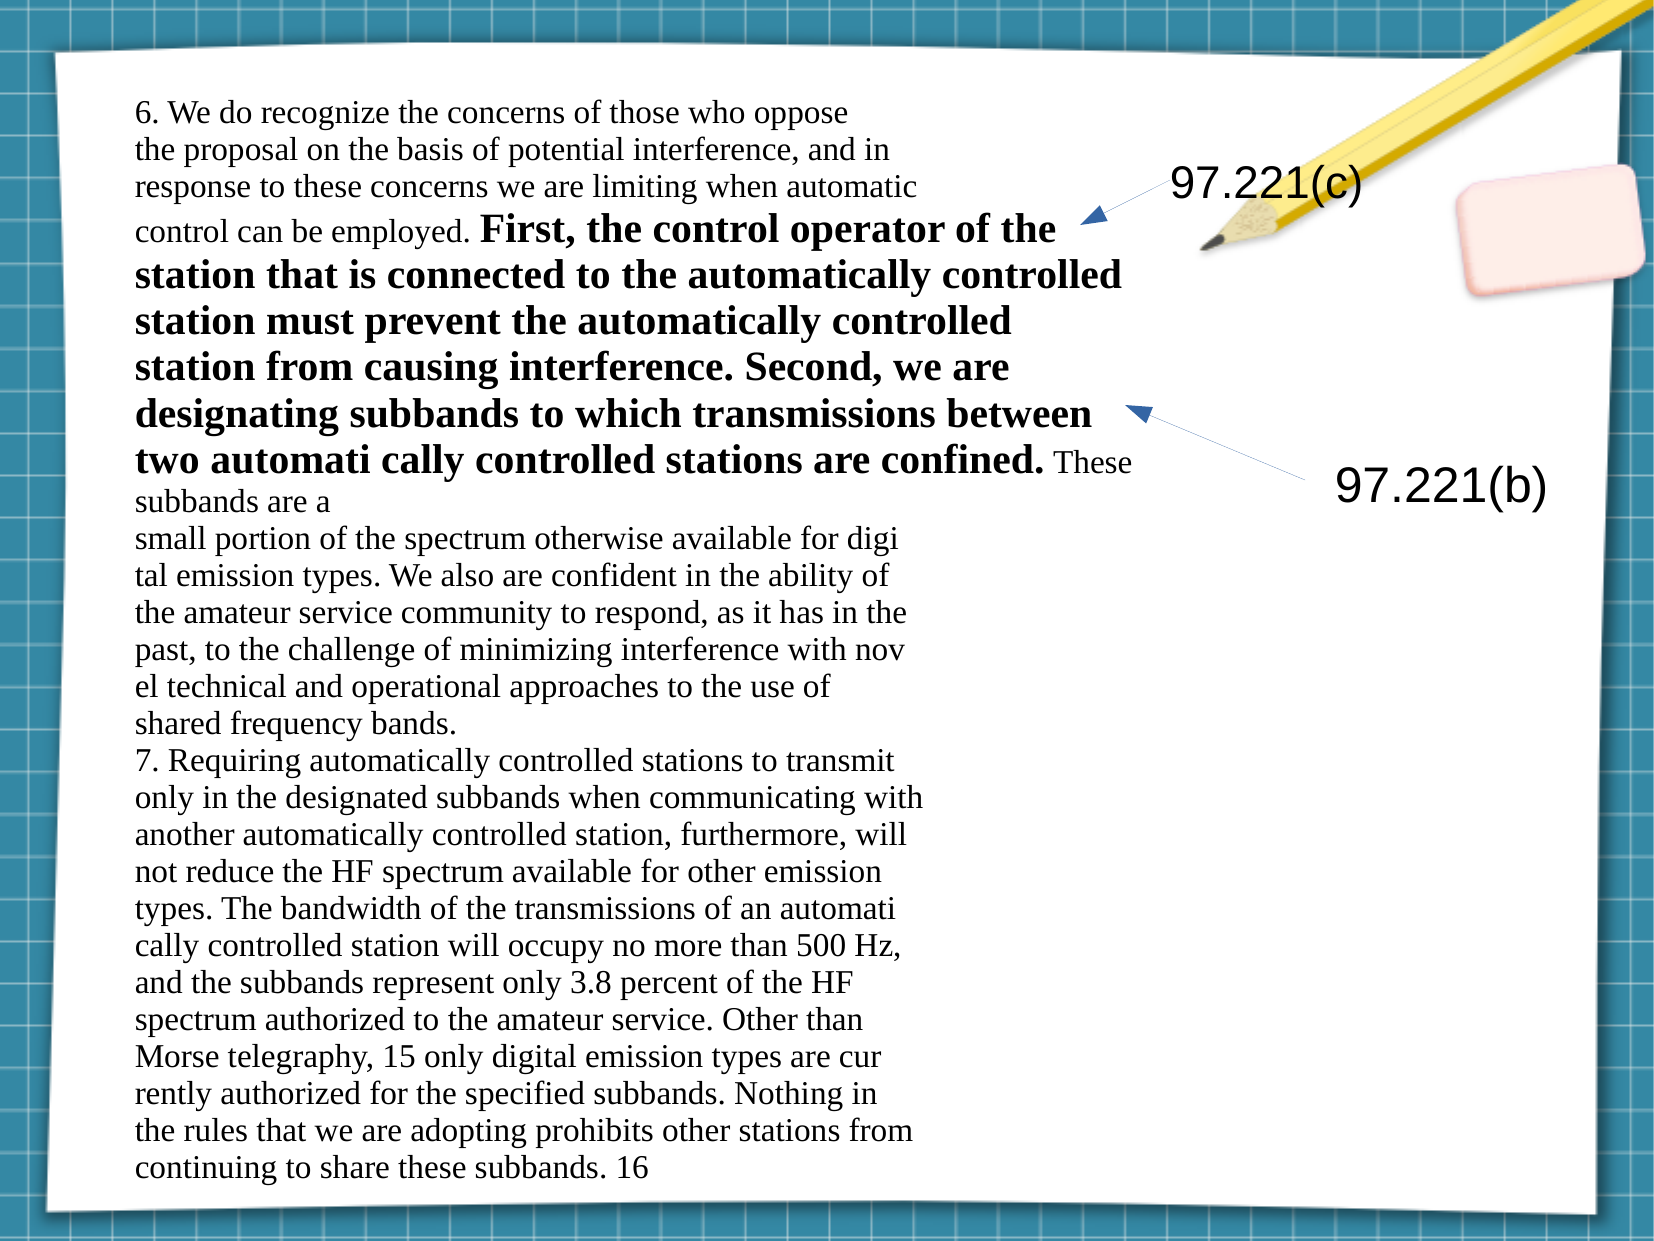

6. We do recognize the concerns of those who oppose
the proposal on the basis of potential interference, and in
response to these concerns we are limiting when automatic
control can be employed. First, the control operator of the
station that is connected to the automatically controlled
station must prevent the automatically controlled station from causing interference. Second, we are designating subbands to which transmissions between two automati cally controlled stations are confined. These subbands are a
small portion of the spectrum otherwise available for digi
tal emission types. We also are confident in the ability of
the amateur service community to respond, as it has in the
past, to the challenge of minimizing interference with nov
el technical and operational approaches to the use of
shared frequency bands.
7. Requiring automatically controlled stations to transmit
only in the designated subbands when communicating with
another automatically controlled station, furthermore, will
not reduce the HF spectrum available for other emission
types. The bandwidth of the transmissions of an automati
cally controlled station will occupy no more than 500 Hz,
and the subbands represent only 3.8 percent of the HF
spectrum authorized to the amateur service. Other than
Morse telegraphy, 15 only digital emission types are cur
rently authorized for the specified subbands. Nothing in
the rules that we are adopting prohibits other stations from
continuing to share these subbands. 16
97.221(c)
97.221(b)